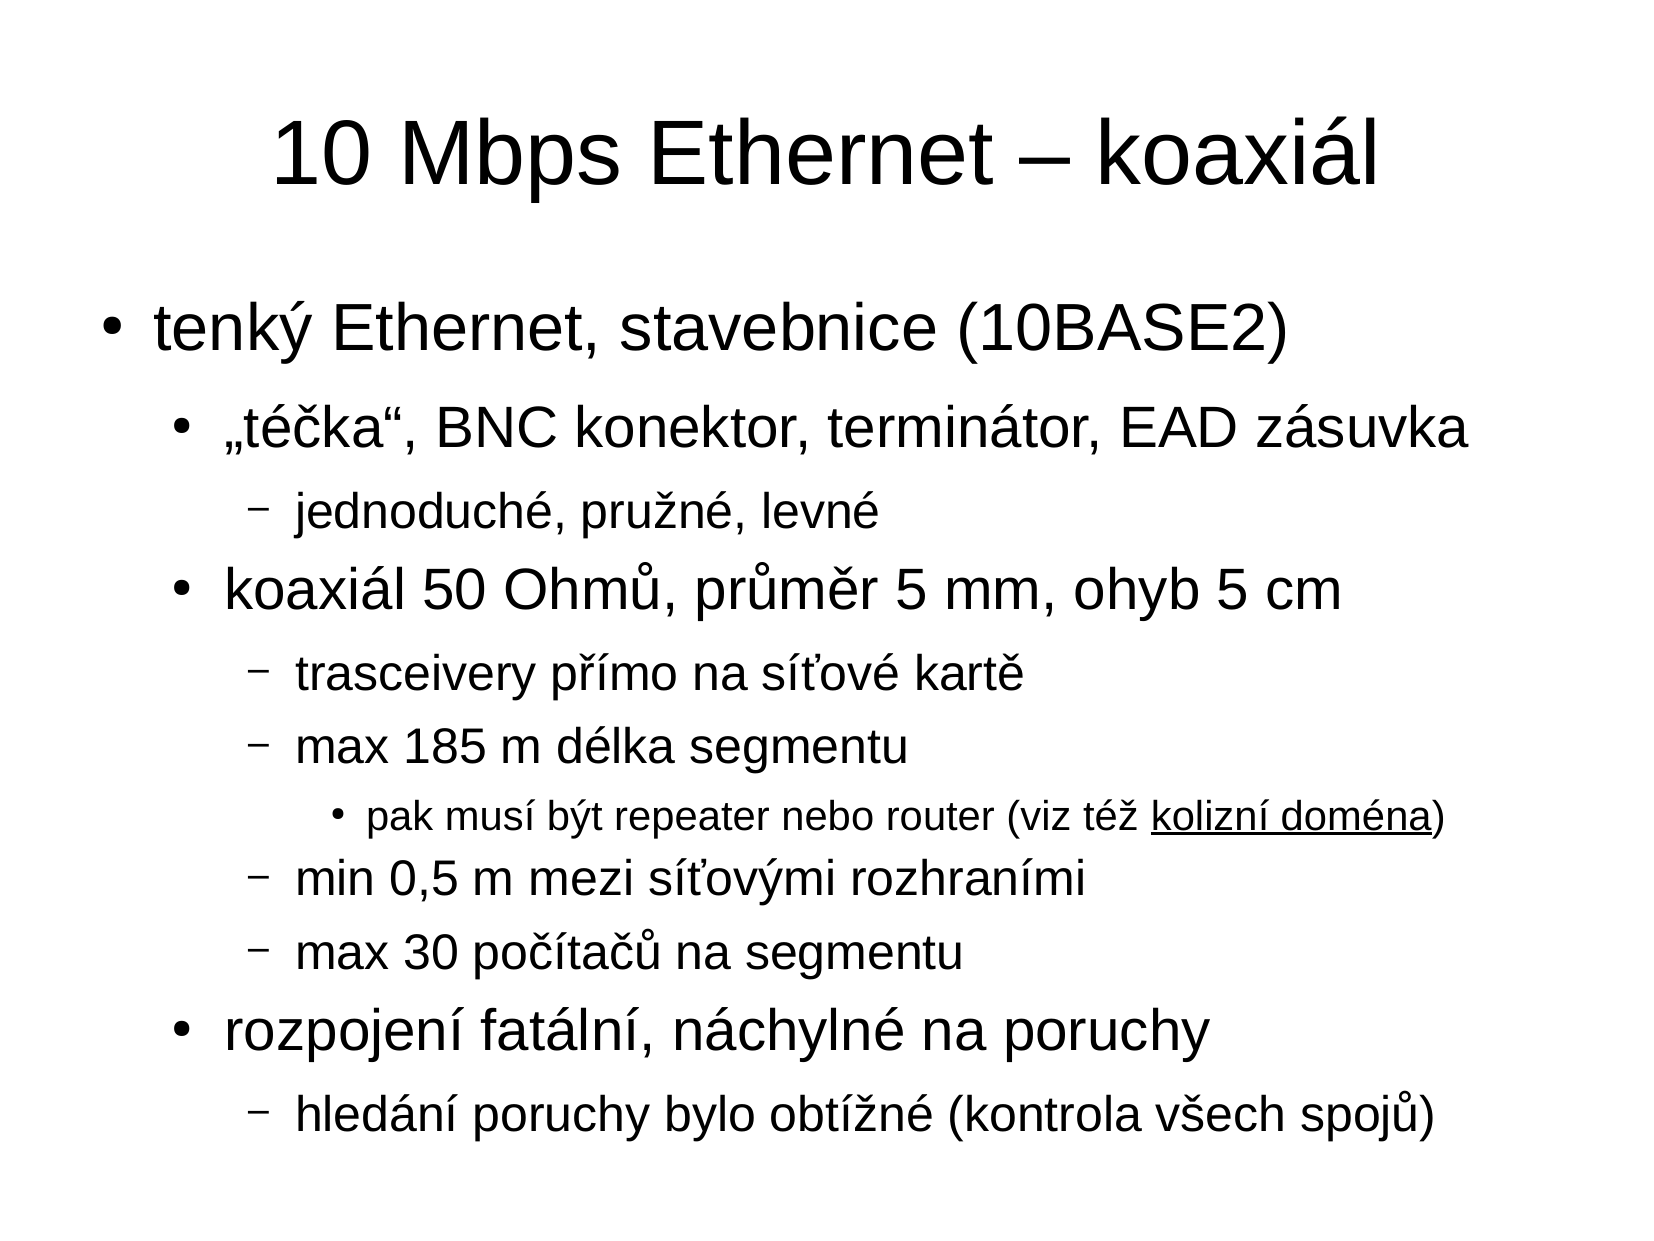

# 10 Mbps Ethernet – koaxiál
tenký Ethernet, stavebnice (10BASE2)
„téčka“, BNC konektor, terminátor, EAD zásuvka
jednoduché, pružné, levné
koaxiál 50 Ohmů, průměr 5 mm, ohyb 5 cm
trasceivery přímo na síťové kartě
max 185 m délka segmentu
pak musí být repeater nebo router (viz též kolizní doména)
min 0,5 m mezi síťovými rozhraními
max 30 počítačů na segmentu
rozpojení fatální, náchylné na poruchy
hledání poruchy bylo obtížné (kontrola všech spojů)